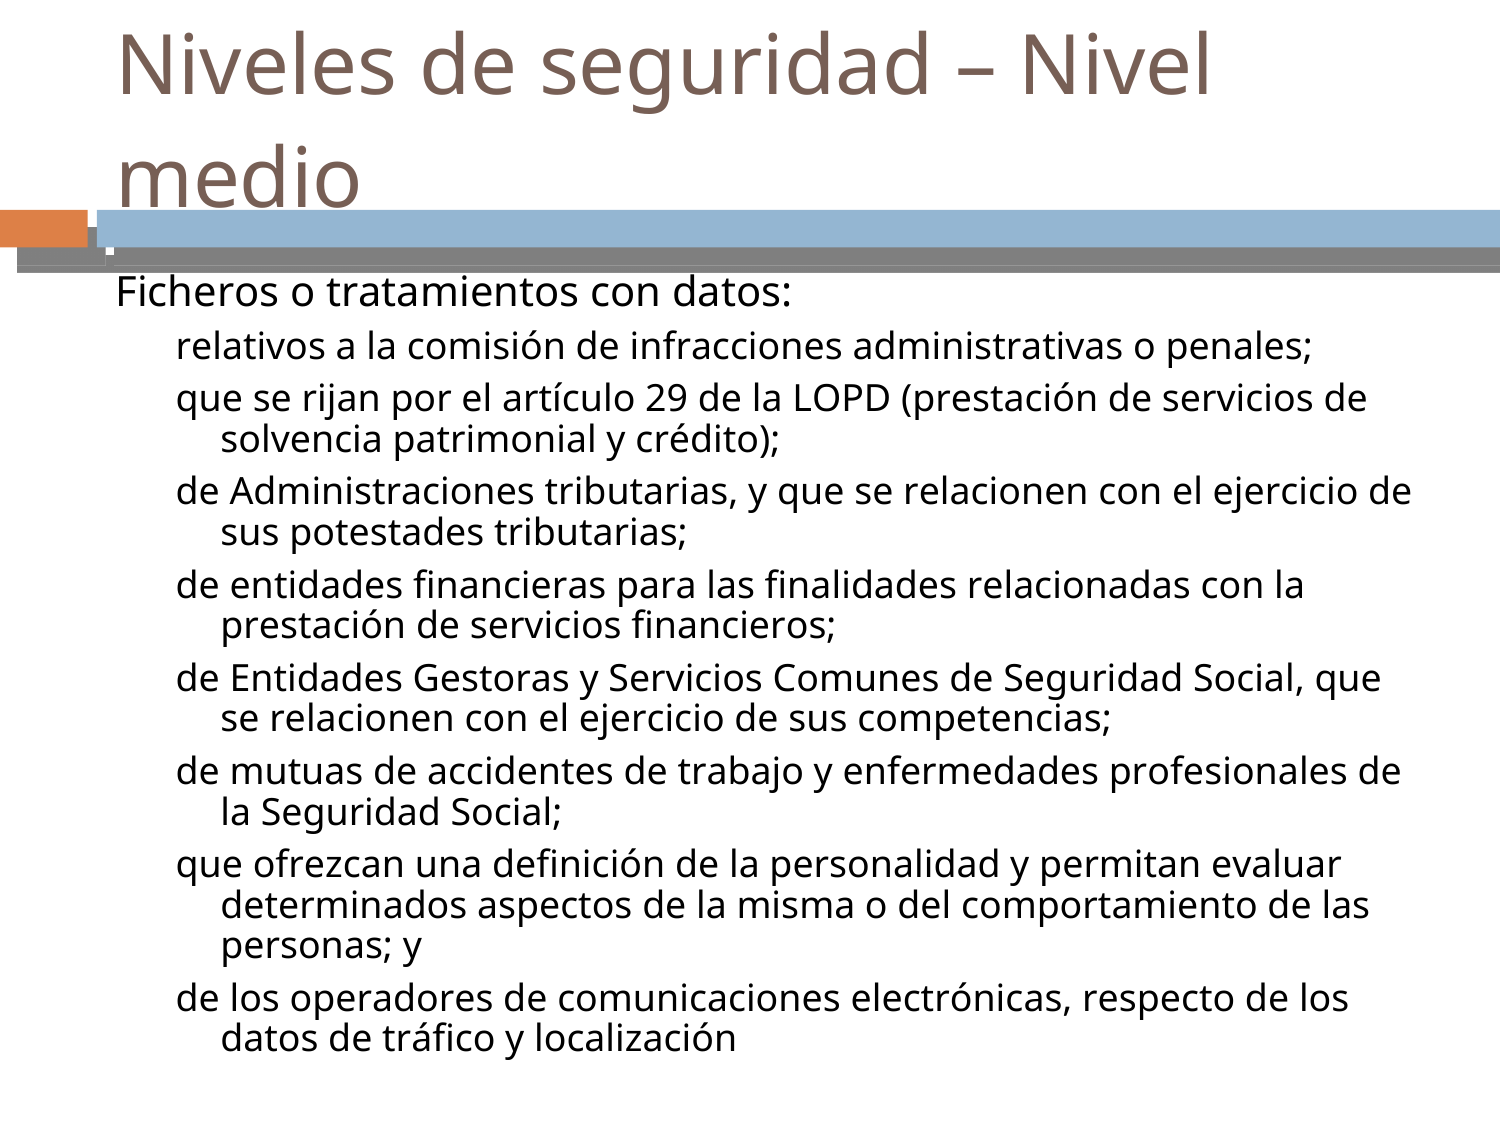

# Niveles de seguridad – Nivel medio
Ficheros o tratamientos con datos:
relativos a la comisión de infracciones administrativas o penales;
que se rijan por el artículo 29 de la LOPD (prestación de servicios de solvencia patrimonial y crédito);
de Administraciones tributarias, y que se relacionen con el ejercicio de sus potestades tributarias;
de entidades financieras para las finalidades relacionadas con la prestación de servicios financieros;
de Entidades Gestoras y Servicios Comunes de Seguridad Social, que se relacionen con el ejercicio de sus competencias;
de mutuas de accidentes de trabajo y enfermedades profesionales de la Seguridad Social;
que ofrezcan una definición de la personalidad y permitan evaluar determinados aspectos de la misma o del comportamiento de las personas; y
de los operadores de comunicaciones electrónicas, respecto de los datos de tráfico y localización